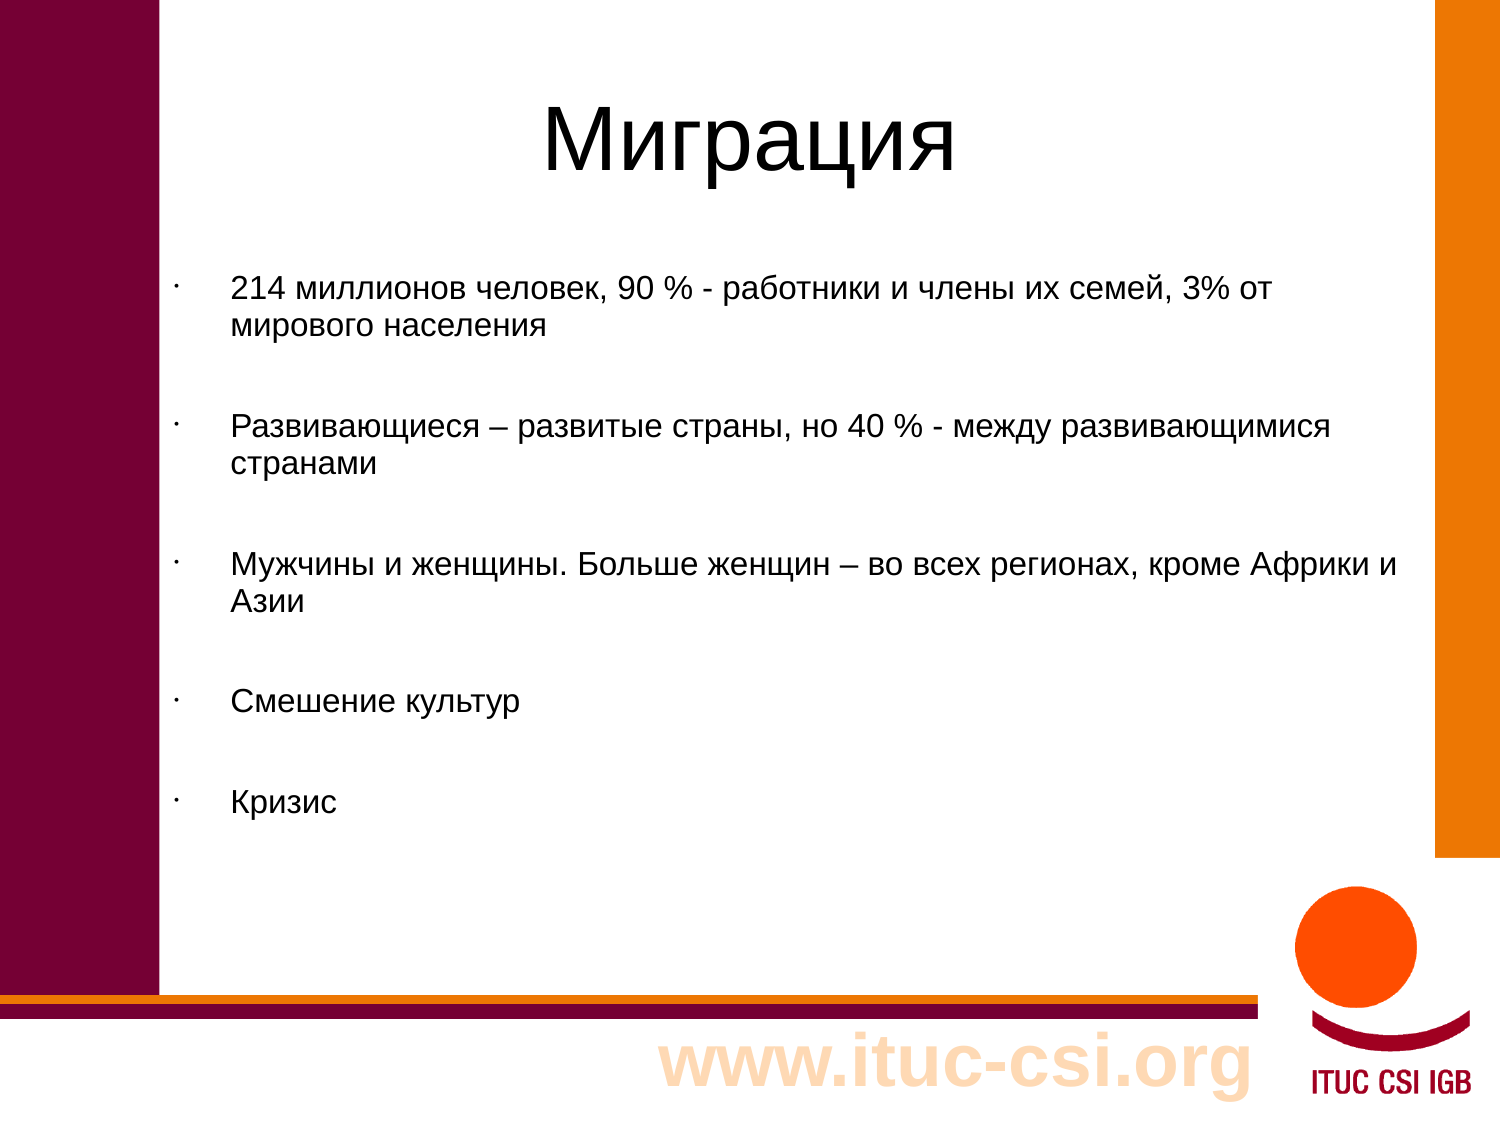

# Миграция
214 миллионов человек, 90 % - работники и члены их семей, 3% от мирового населения
Развивающиеся – развитые страны, но 40 % - между развивающимися странами
Мужчины и женщины. Больше женщин – во всех регионах, кроме Африки и Азии
Смешение культур
Кризис
www.ituc-csi.org